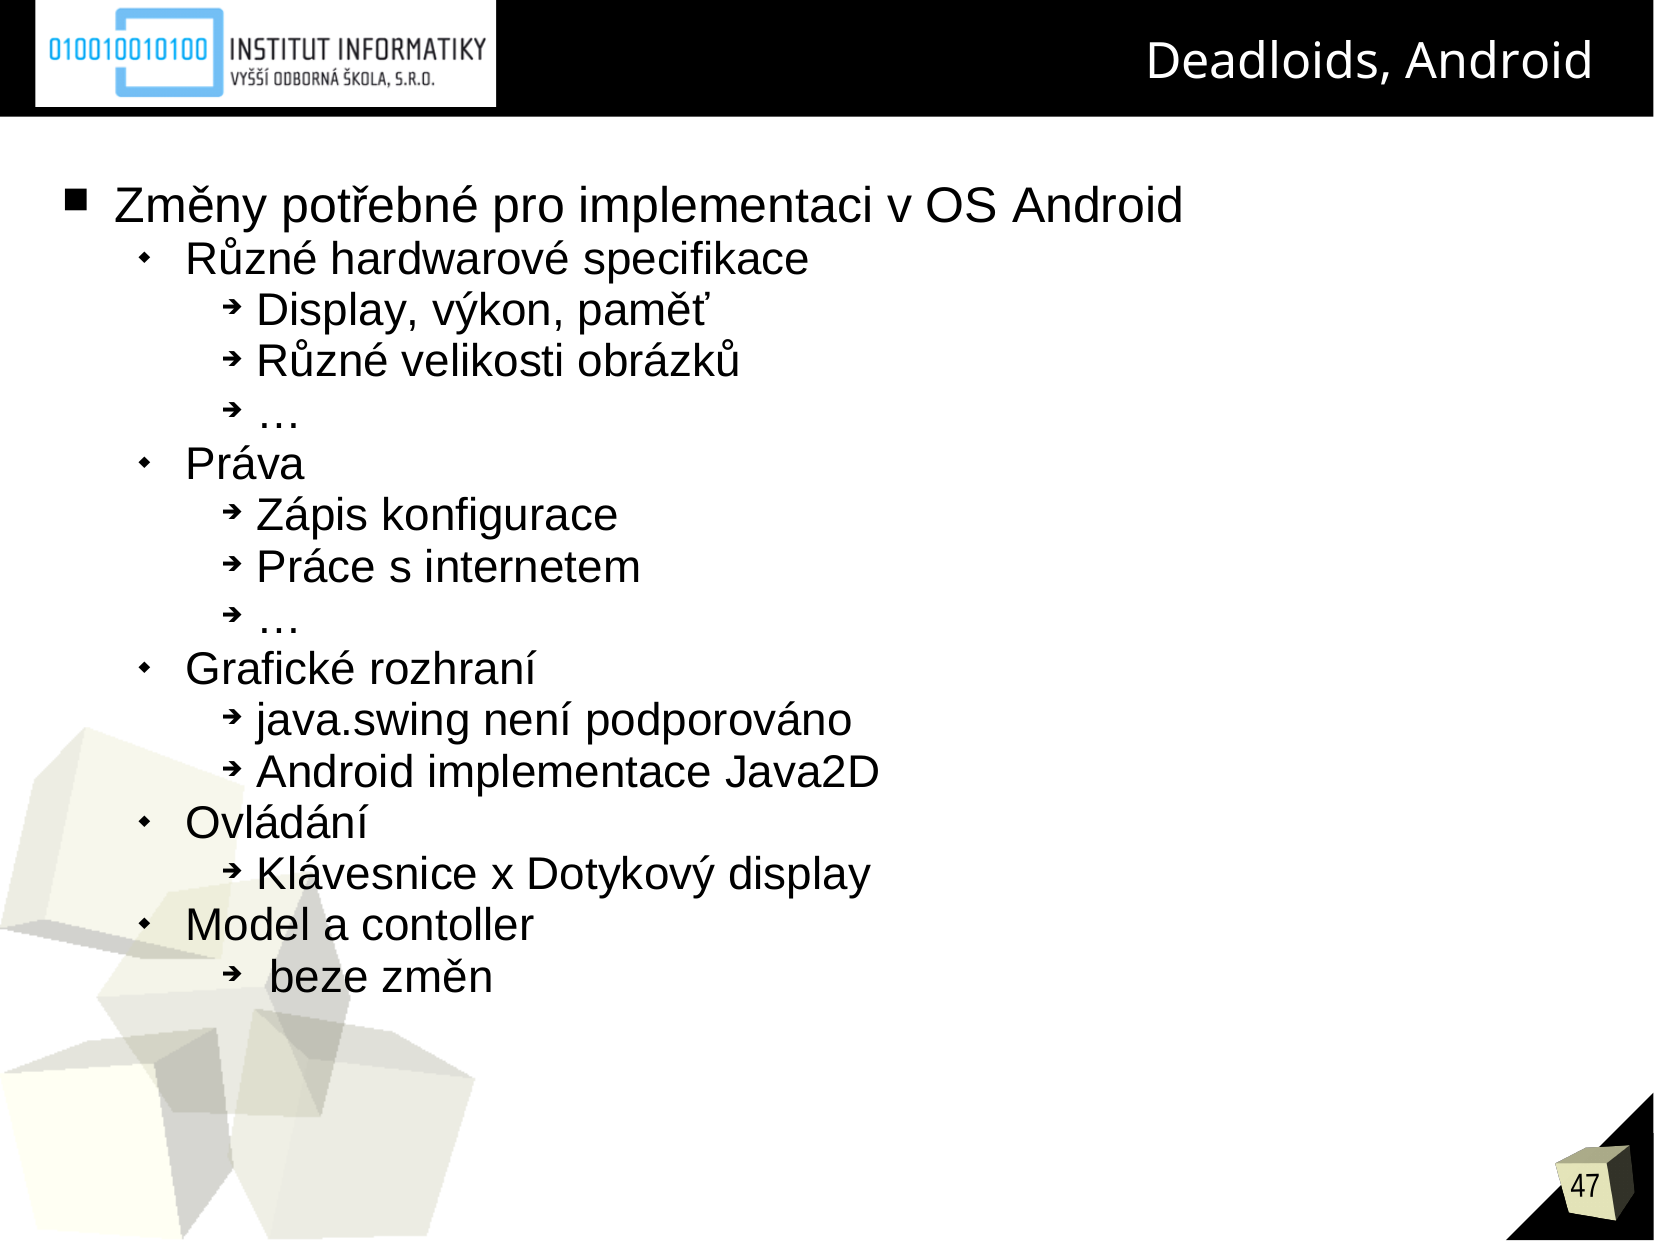

# Deadloids, Android
Změny potřebné pro implementaci v OS Android
Různé hardwarové specifikace
Display, výkon, paměť
Různé velikosti obrázků
…
Práva
Zápis konfigurace
Práce s internetem
…
Grafické rozhraní
java.swing není podporováno
Android implementace Java2D
Ovládání
Klávesnice x Dotykový display
Model a contoller
 beze změn